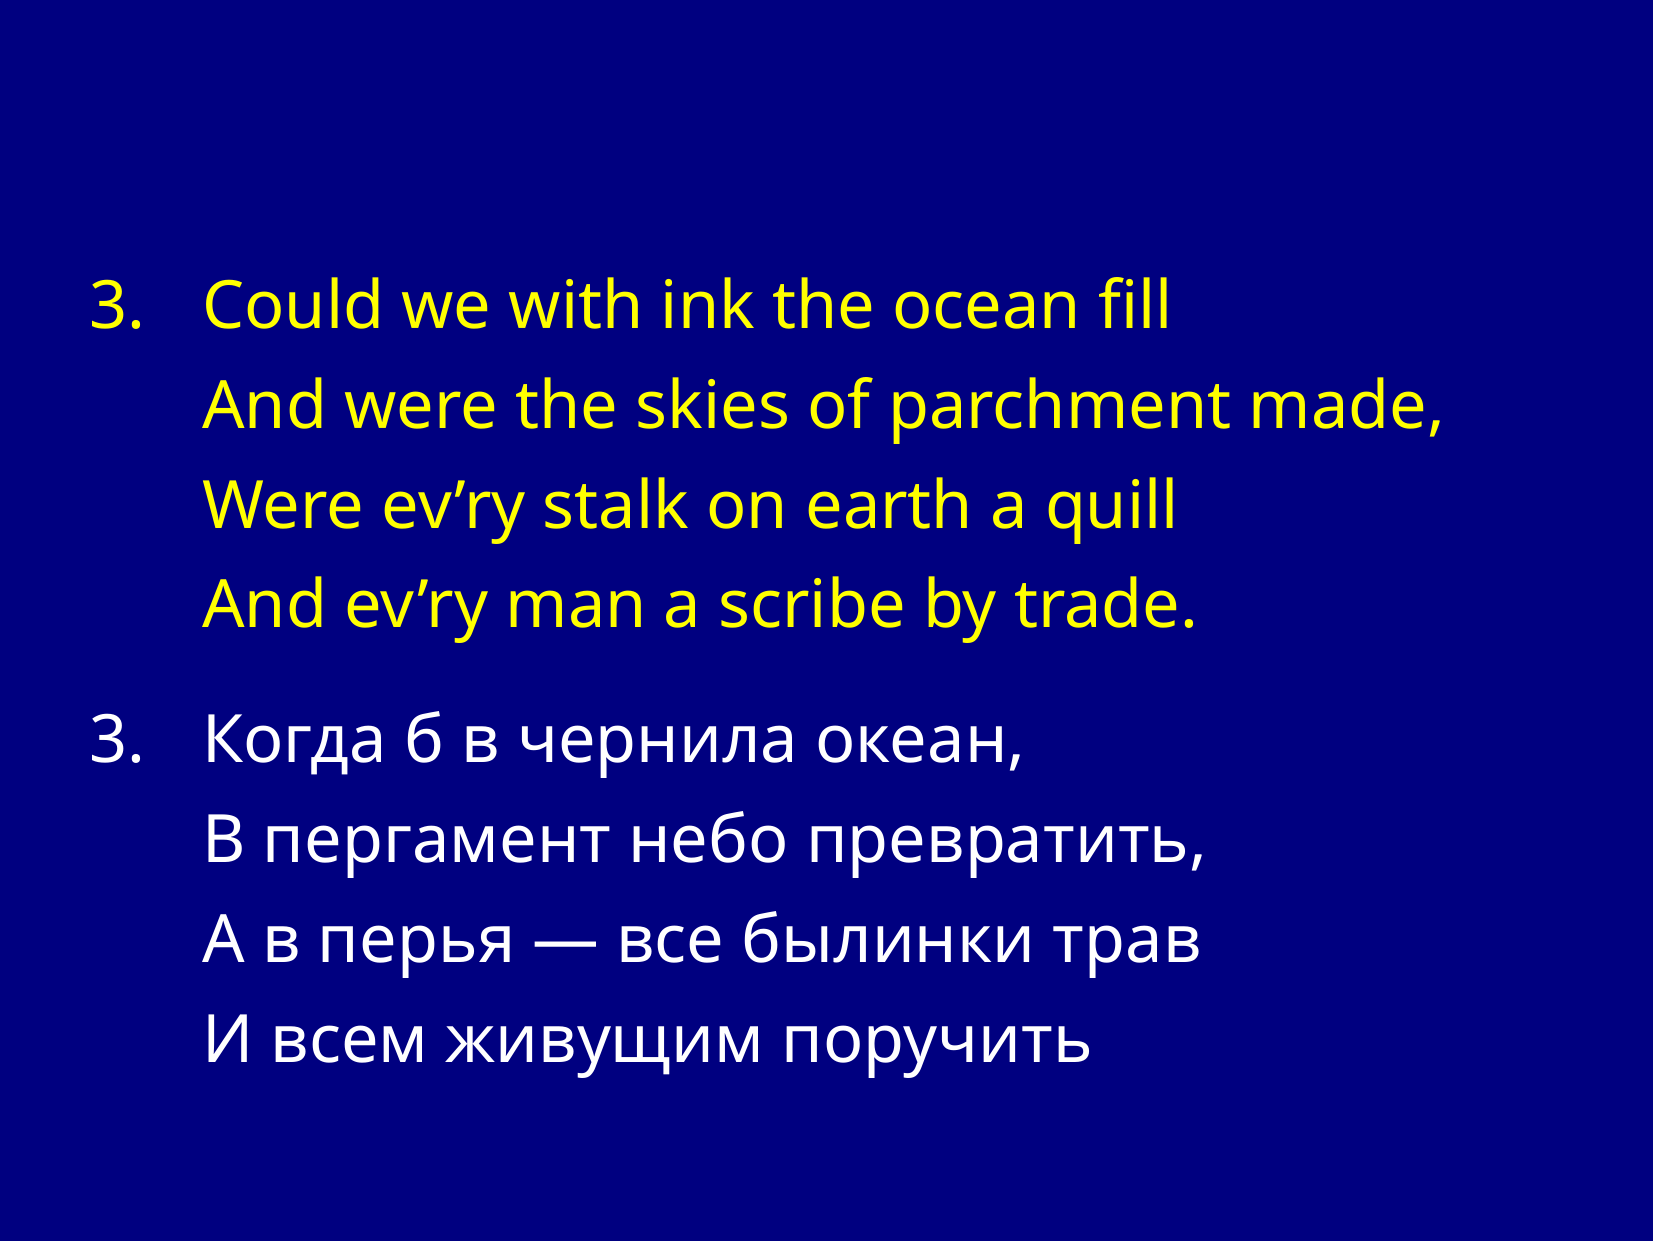

3.	Could we with ink the ocean fill
	And were the skies of parchment made,
	Were ev’ry stalk on earth a quill
	And ev’ry man a scribe by trade.
3.	Когда б в чернила океан,
	В пергамент небо превратить,
	А в перья — все былинки трав
	И всем живущим поручить